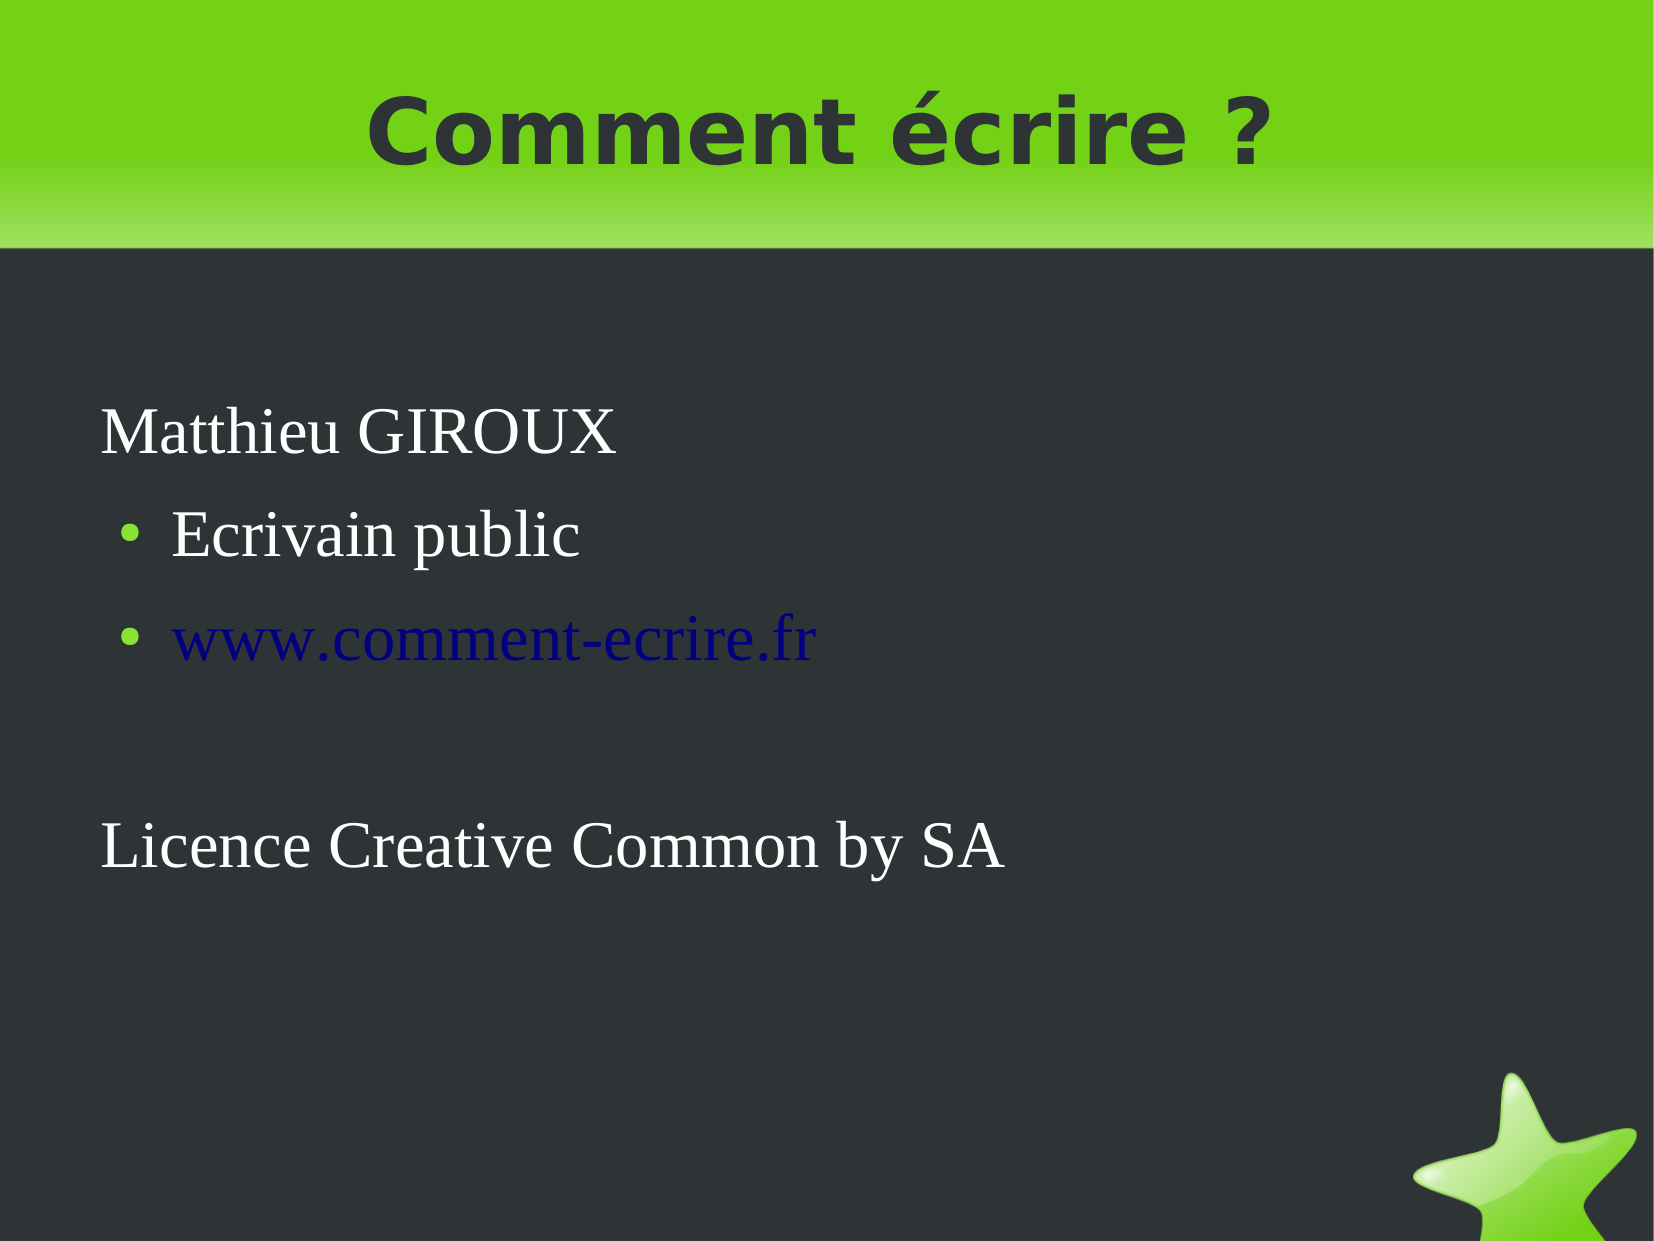

# Comment écrire ?
Matthieu GIROUX
Ecrivain public
www.comment-ecrire.fr
Licence Creative Common by SA